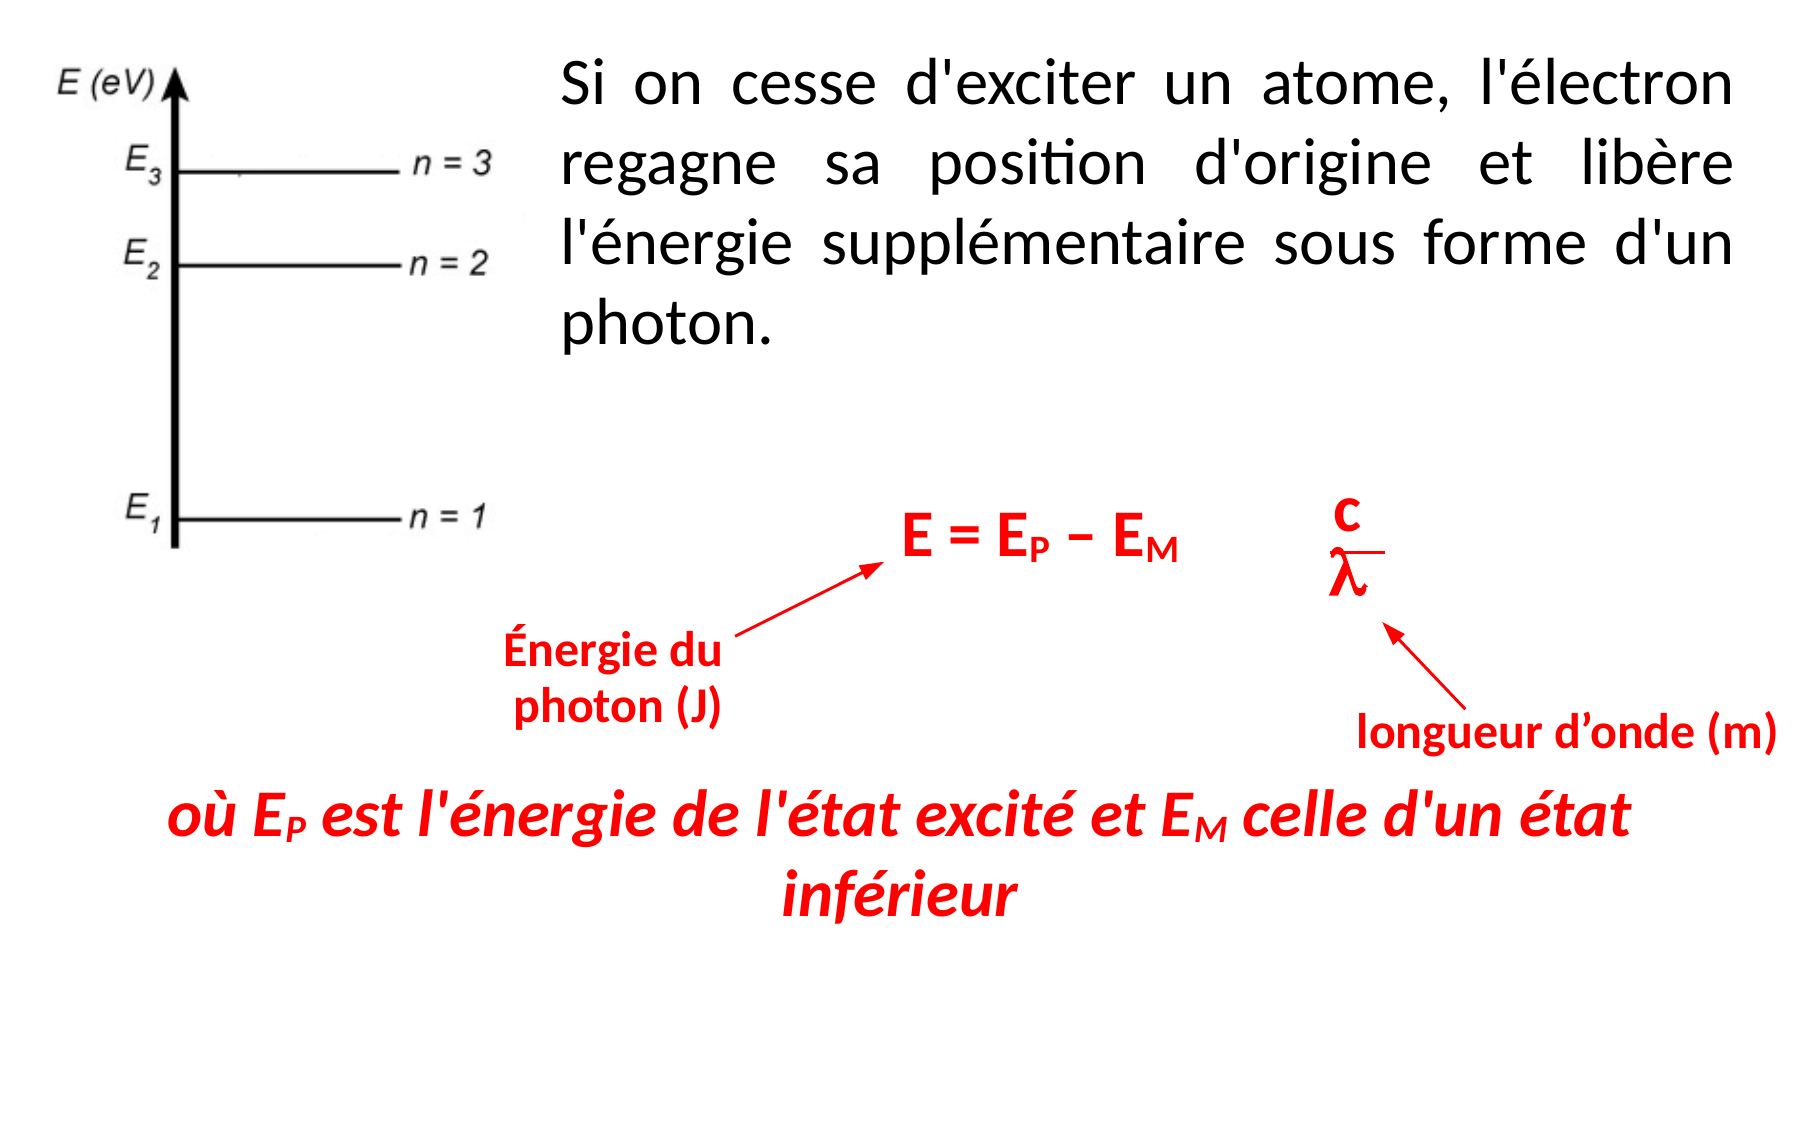

# Si on cesse d'exciter un atome, l'électron regagne sa position d'origine et libère l'énergie supplémentaire sous forme d'un photon. La longueur d'onde l de la lumière émise est calculée d'après la formule :
E = EP – EM = h.
où EP est l'énergie de l'état excité et EM celle d'un état inférieur
c
l
Énergie du photon (J)
longueur d’onde (m)